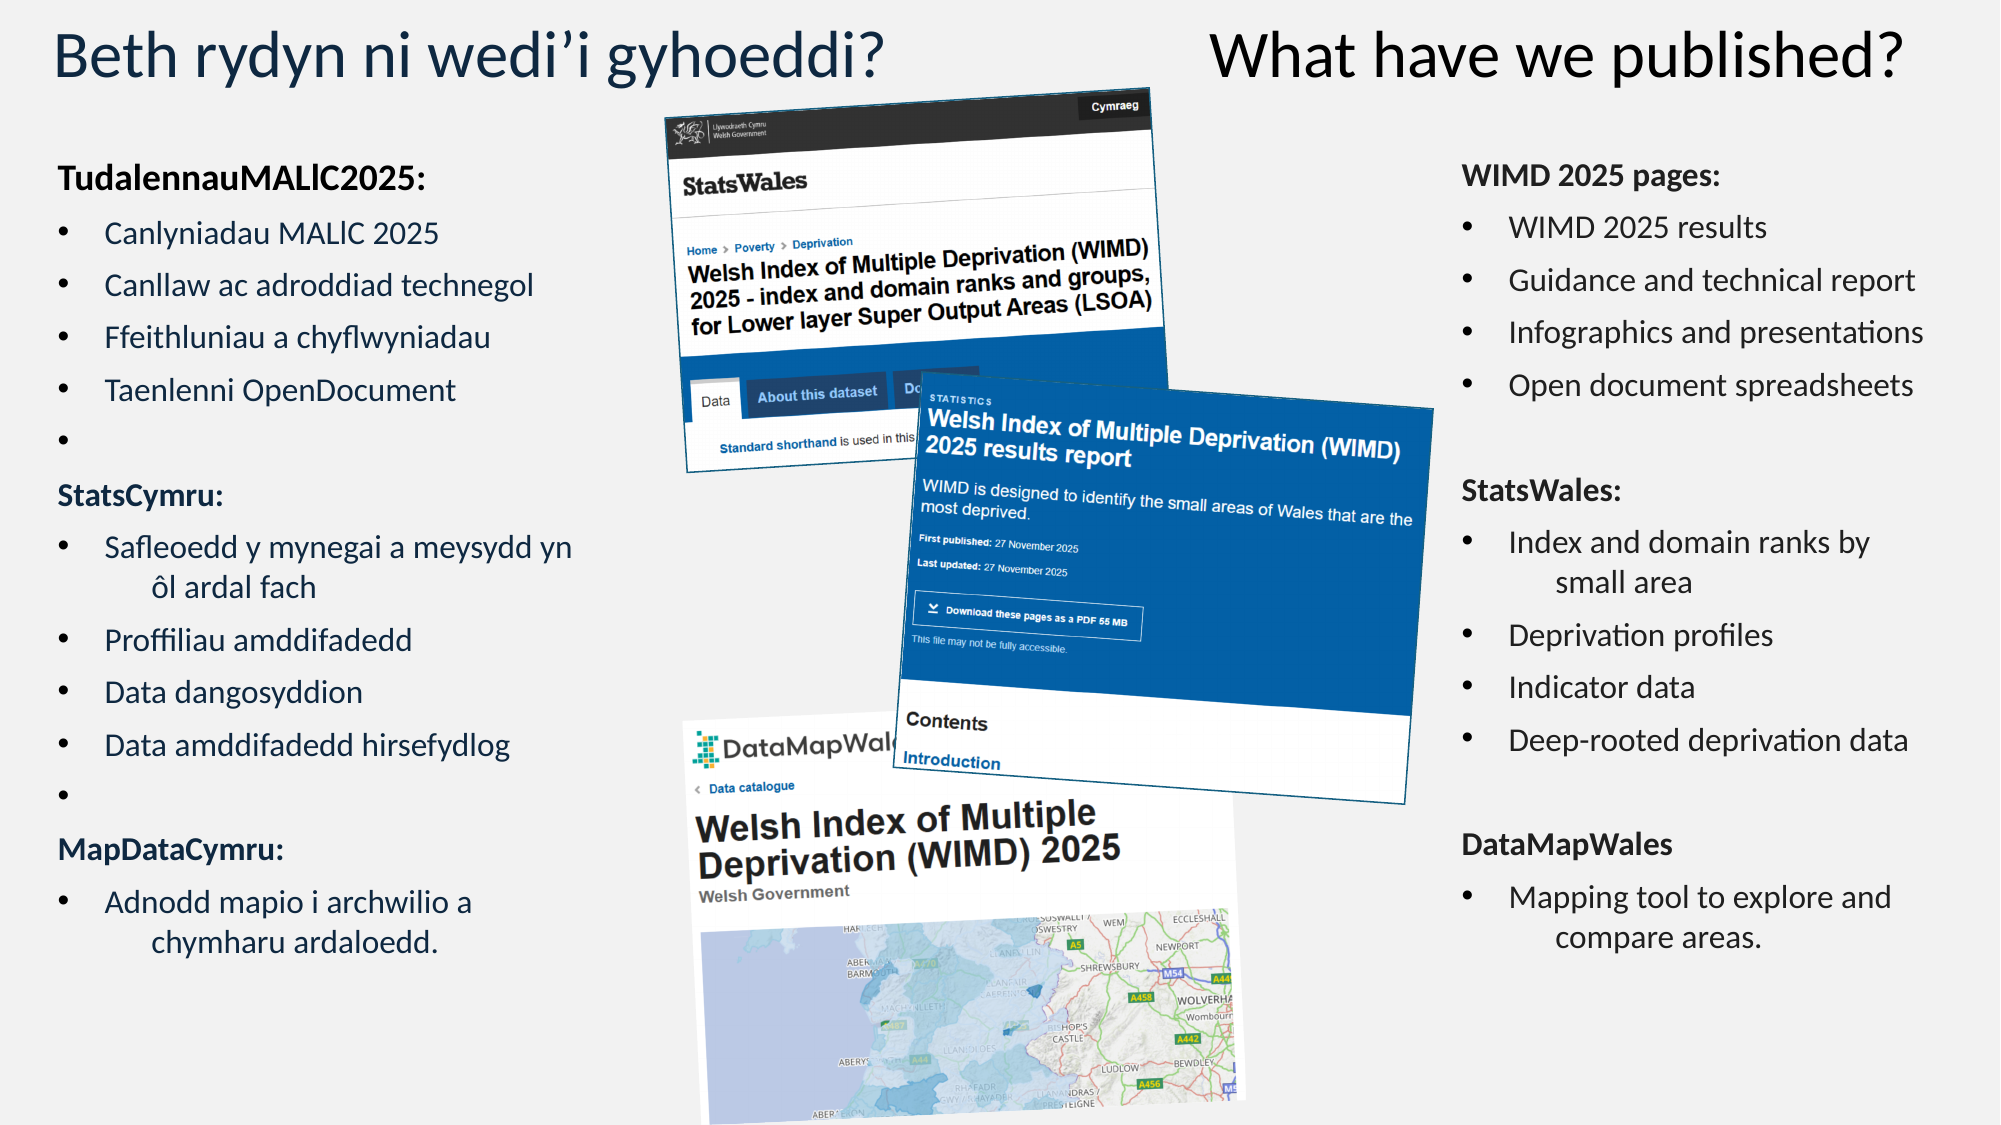

Beth rydyn ni wedi’i gyhoeddi?
What have we published?
TudalennauMALlC2025:
Canlyniadau MALlC 2025
Canllaw ac adroddiad technegol
Ffeithluniau a chyflwyniadau
Taenlenni OpenDocument
StatsCymru:
Safleoedd y mynegai a meysydd yn ôl ardal fach
Proffiliau amddifadedd
Data dangosyddion
Data amddifadedd hirsefydlog
MapDataCymru:
Adnodd mapio i archwilio a chymharu ardaloedd.
WIMD 2025 pages:
WIMD 2025 results
Guidance and technical report
Infographics and presentations
Open document spreadsheets
StatsWales:
Index and domain ranks by small area
Deprivation profiles
Indicator data
Deep-rooted deprivation data
DataMapWales
Mapping tool to explore and compare areas.